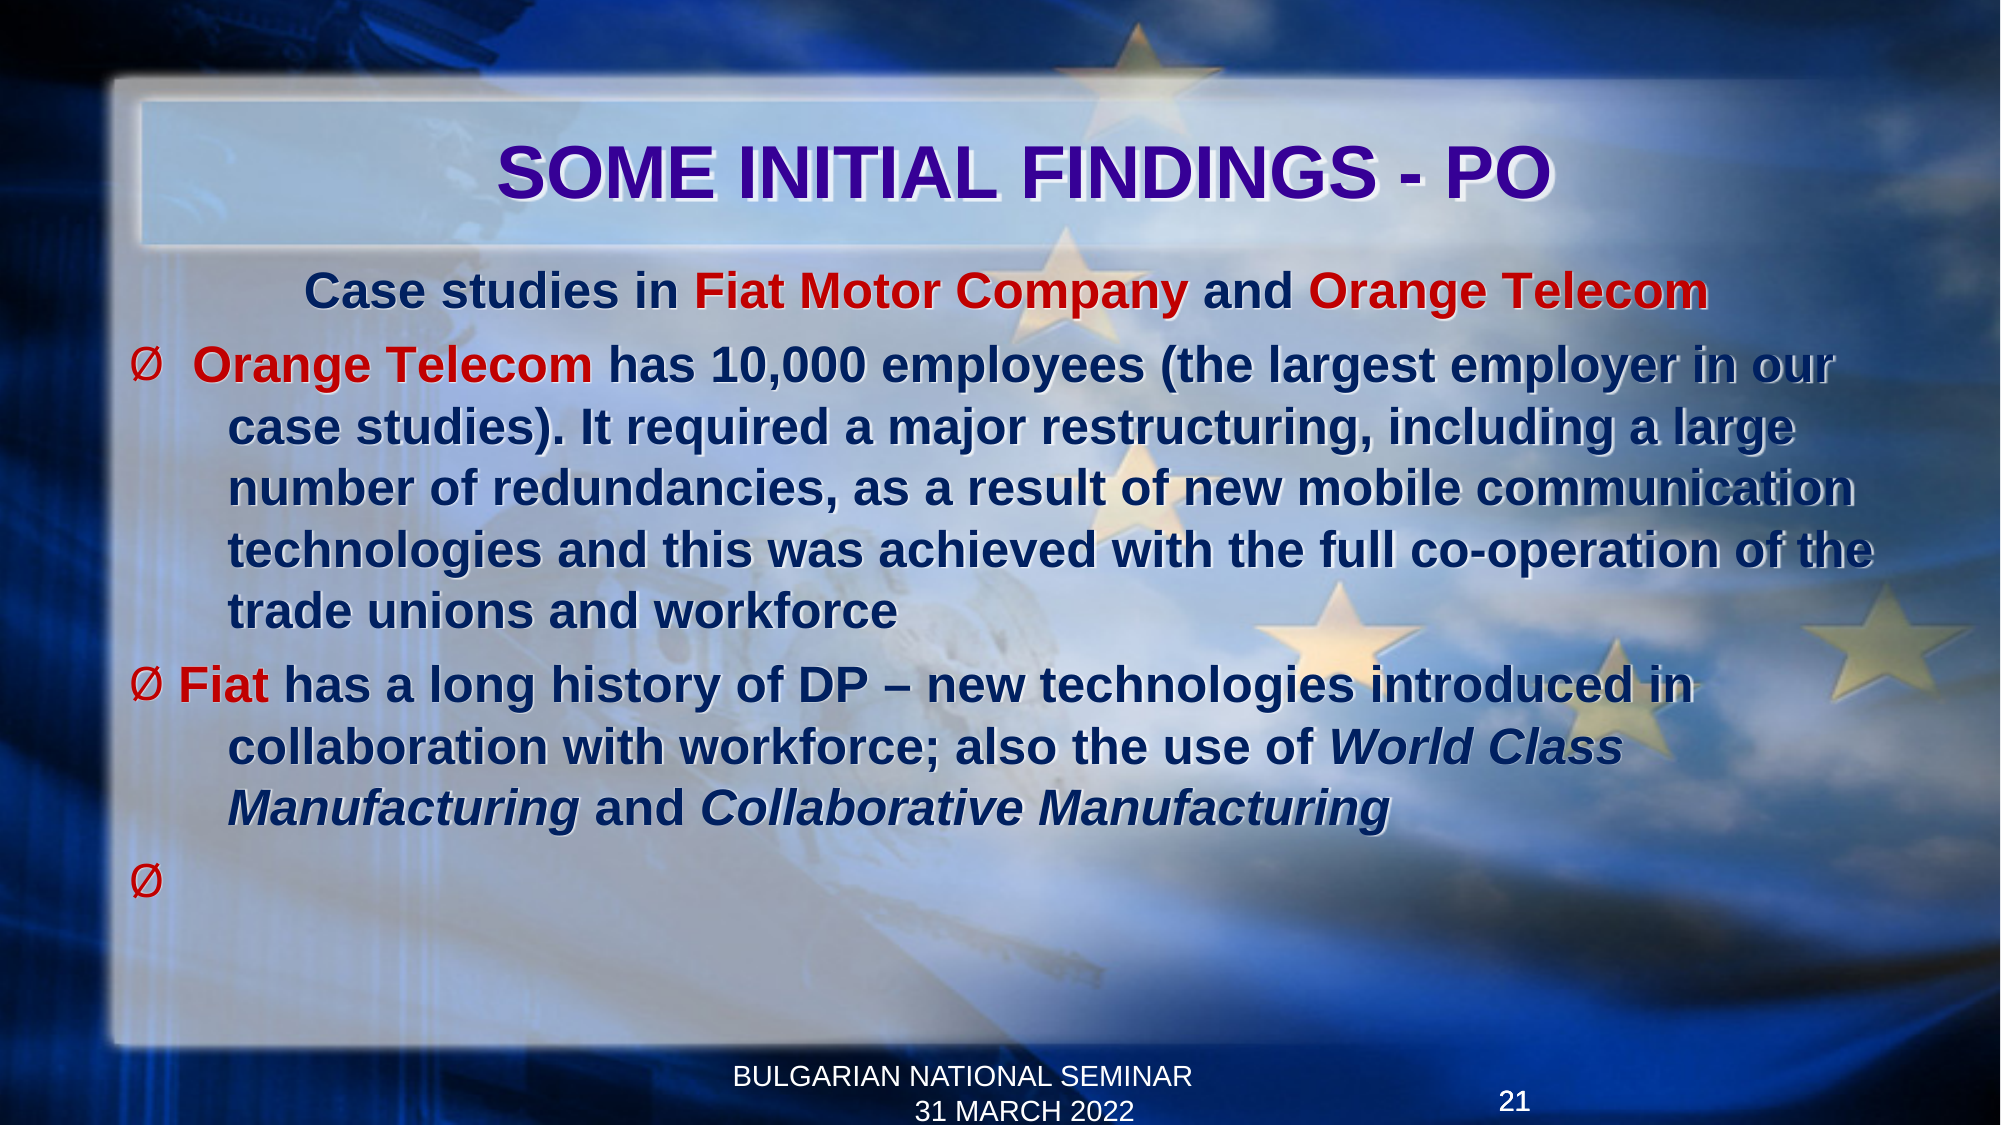

# SOME INITIAL FINDINGS - PO
Case studies in Fiat Motor Company and Orange Telecom
 Orange Telecom has 10,000 employees (the largest employer in our case studies). It required a major restructuring, including a large number of redundancies, as a result of new mobile communication technologies and this was achieved with the full co-operation of the trade unions and workforce
Fiat has a long history of DP – new technologies introduced in collaboration with workforce; also the use of World Class Manufacturing and Collaborative Manufacturing
BULGARIAN NATIONAL SEMINAR 31 MARCH 2022